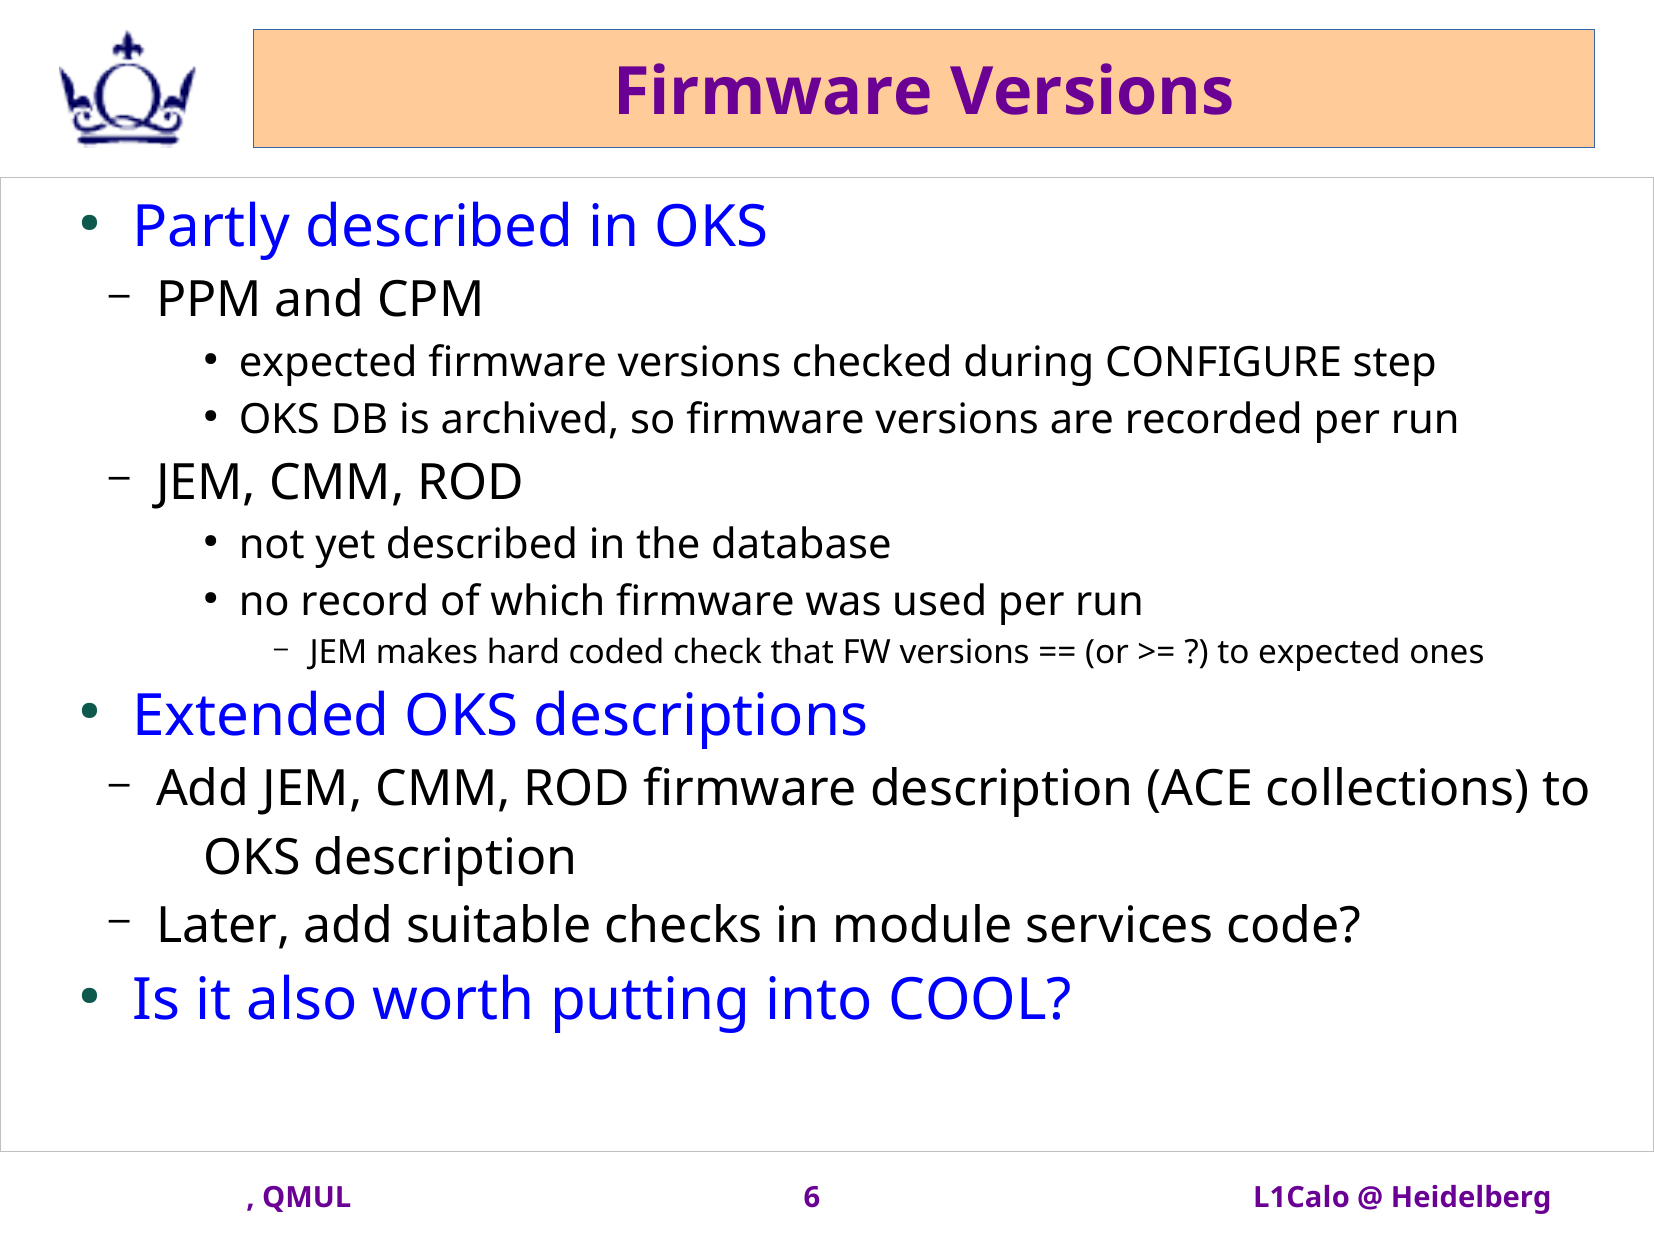

# Firmware Versions
Partly described in OKS
PPM and CPM
expected firmware versions checked during CONFIGURE step
OKS DB is archived, so firmware versions are recorded per run
JEM, CMM, ROD
not yet described in the database
no record of which firmware was used per run
JEM makes hard coded check that FW versions == (or >= ?) to expected ones
Extended OKS descriptions
Add JEM, CMM, ROD firmware description (ACE collections) to OKS description
Later, add suitable checks in module services code?
Is it also worth putting into COOL?